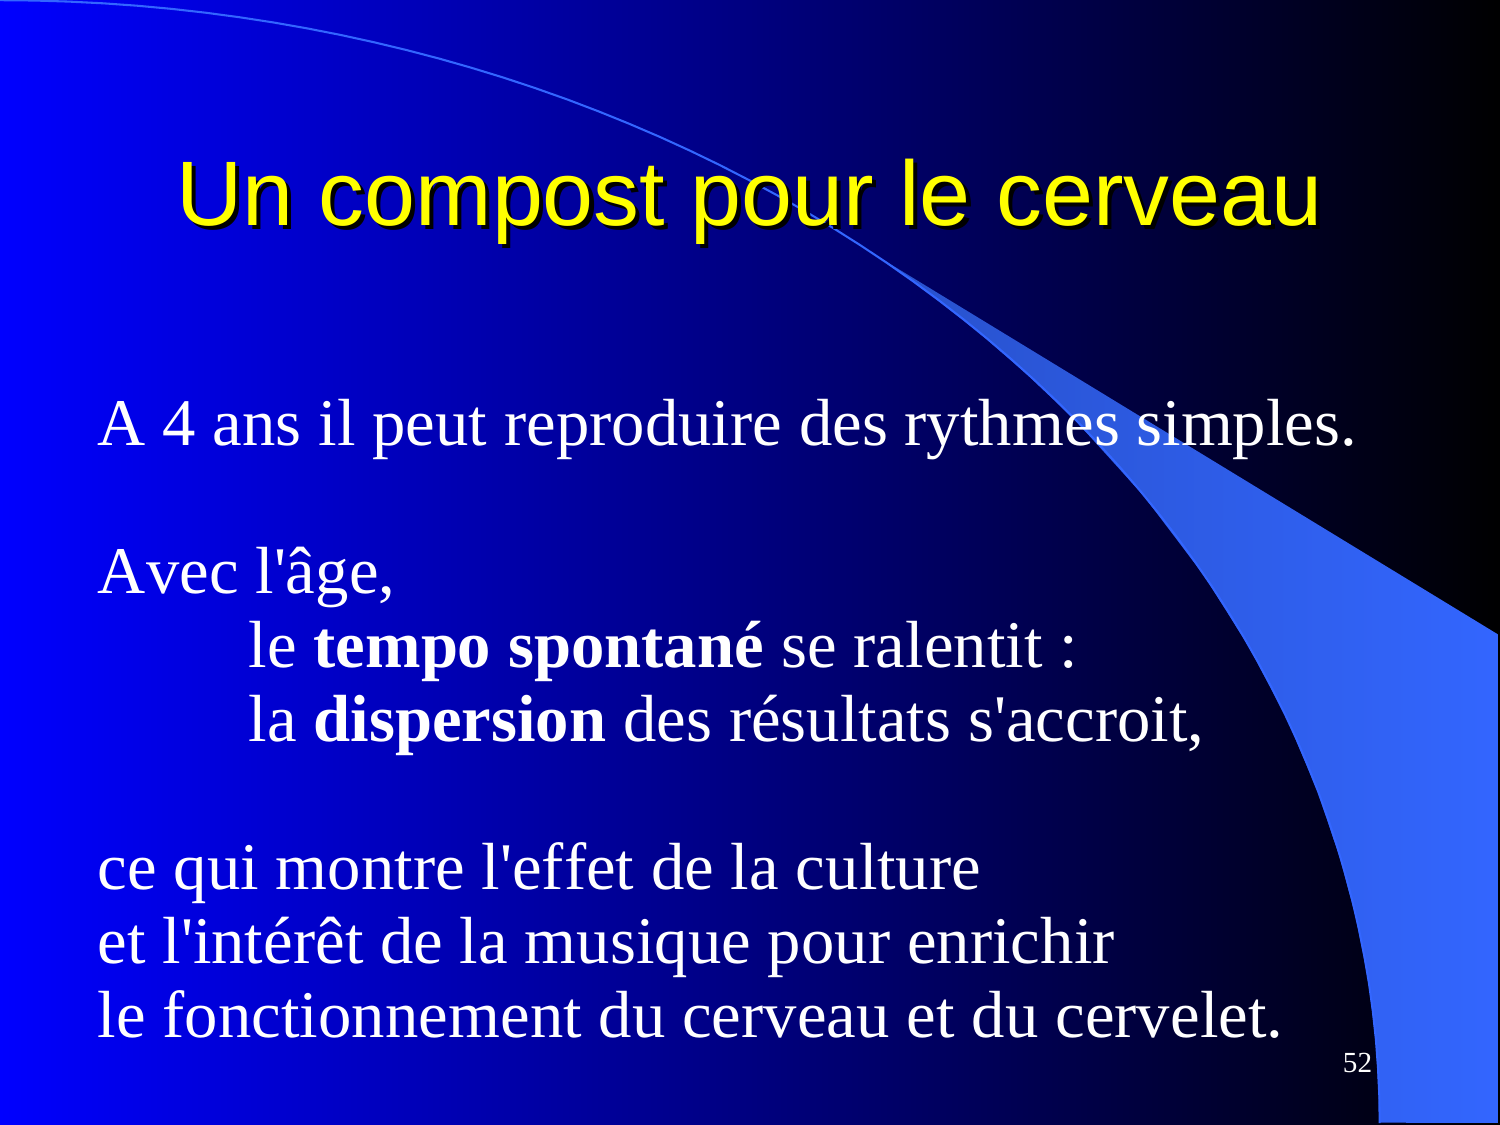

# Un compost pour le cerveau
A 4 ans il peut reproduire des rythmes simples.
Avec l'âge,
 le tempo spontané se ralentit :
 la dispersion des résultats s'accroit,
ce qui montre l'effet de la culture
et l'intérêt de la musique pour enrichir
le fonctionnement du cerveau et du cervelet.
52